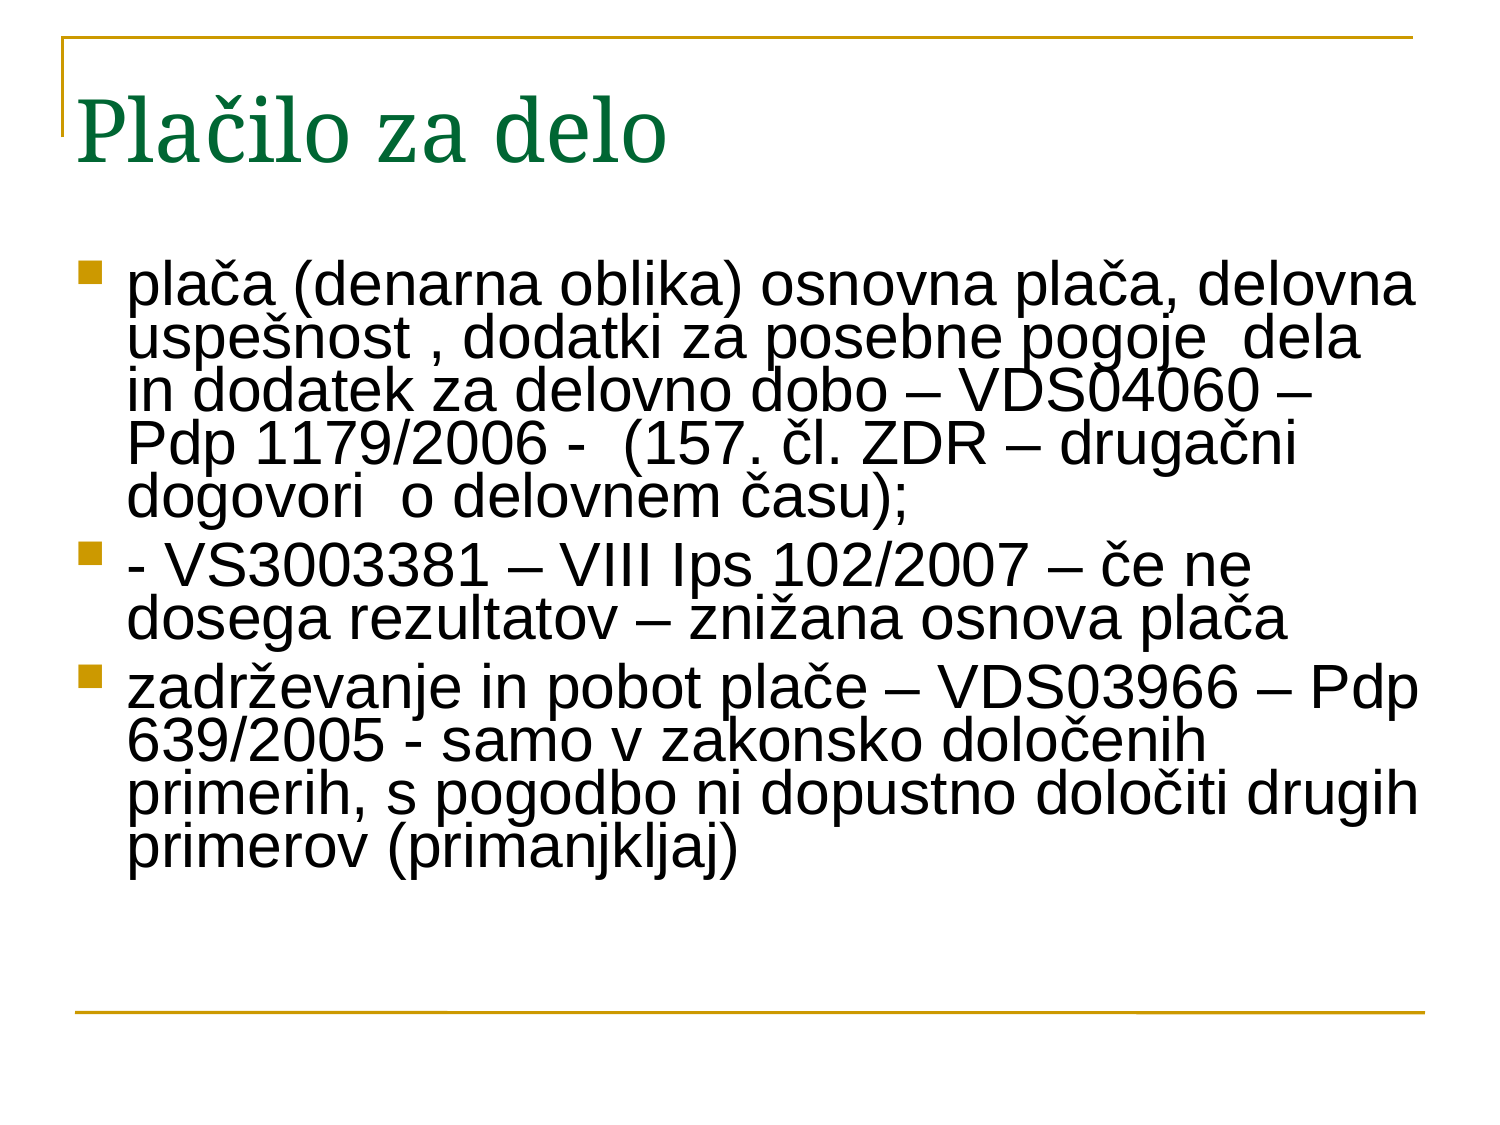

# Plačilo za delo
plača (denarna oblika) osnovna plača, delovna uspešnost , dodatki za posebne pogoje dela in dodatek za delovno dobo – VDS04060 – Pdp 1179/2006 - (157. čl. ZDR – drugačni dogovori o delovnem času);
- VS3003381 – VIII Ips 102/2007 – če ne dosega rezultatov – znižana osnova plača
zadrževanje in pobot plače – VDS03966 – Pdp 639/2005 - samo v zakonsko določenih primerih, s pogodbo ni dopustno določiti drugih primerov (primanjkljaj)